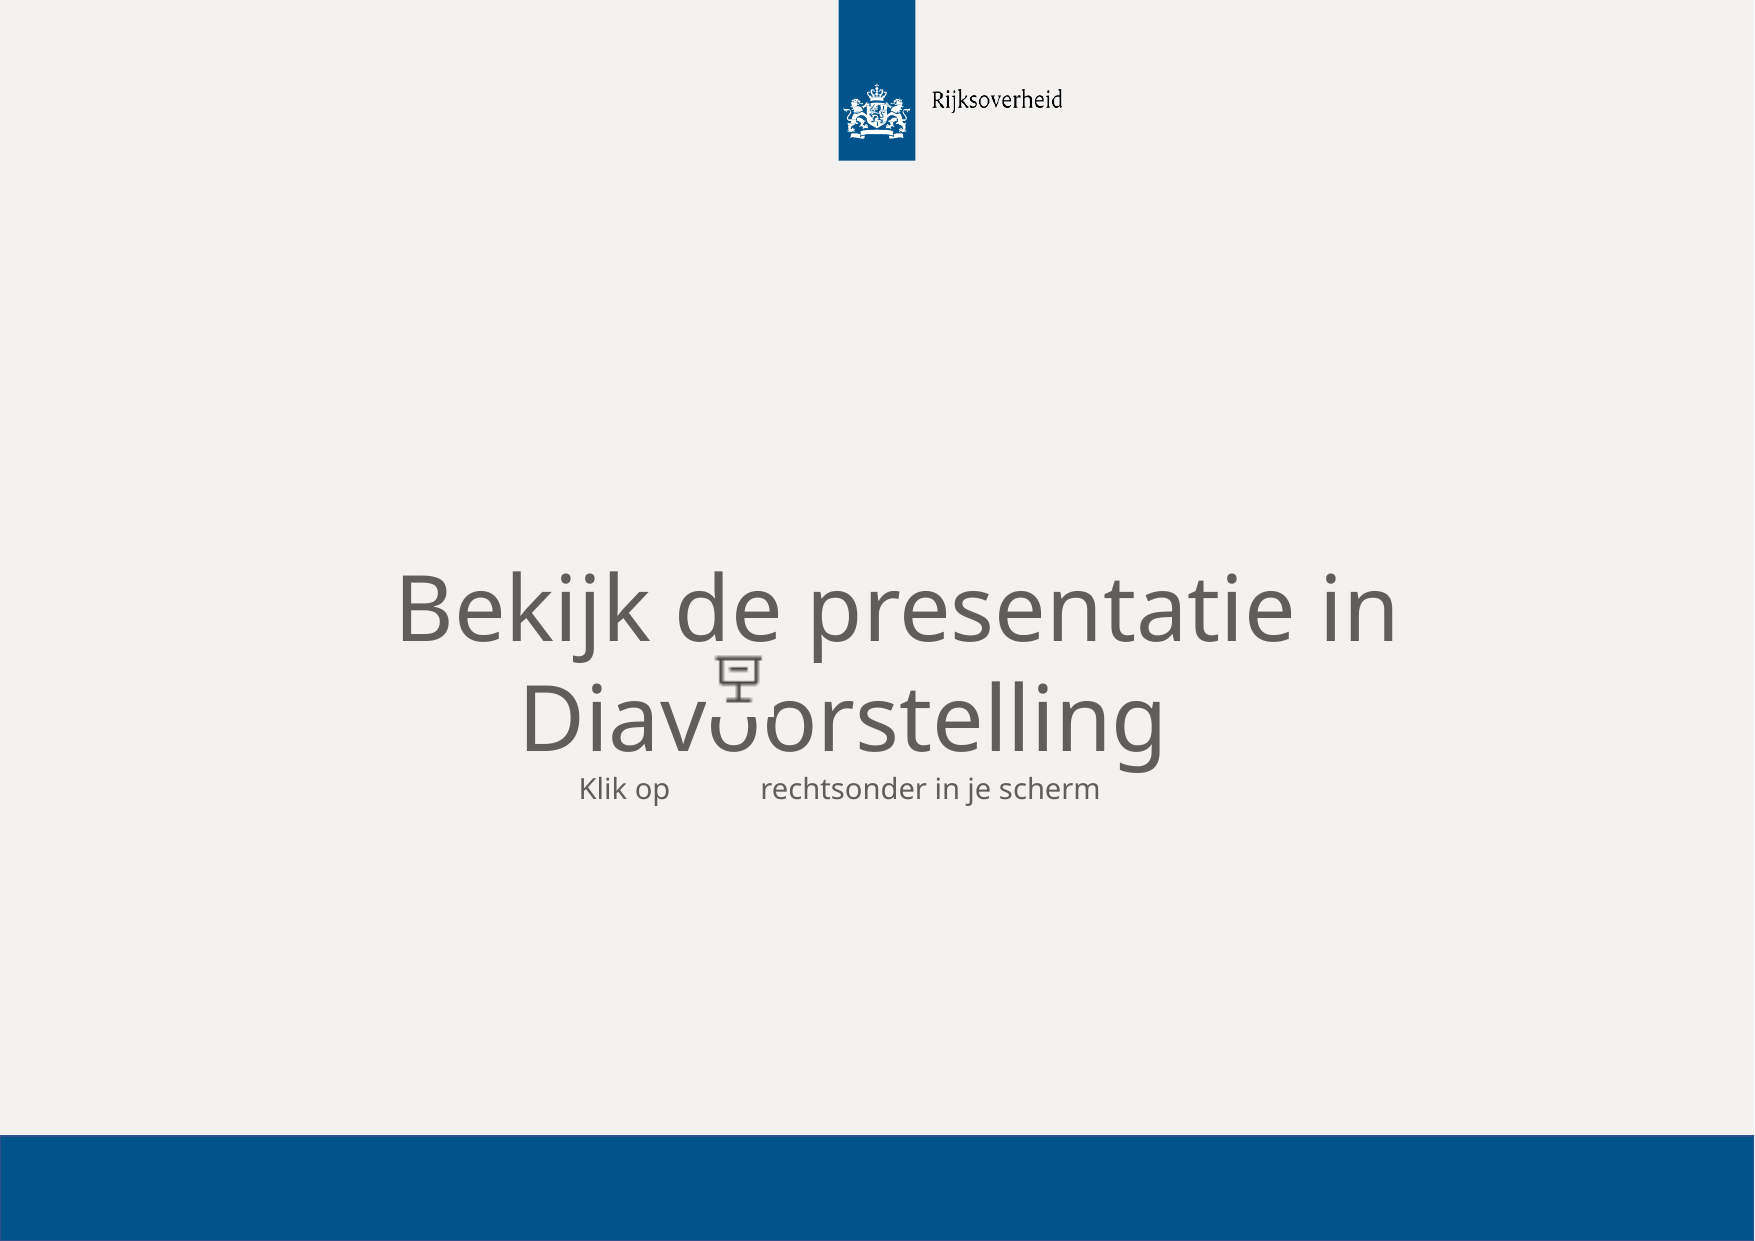

Bekijk de presentatie in Diavoorstelling
Klik op rechtsonder in je scherm